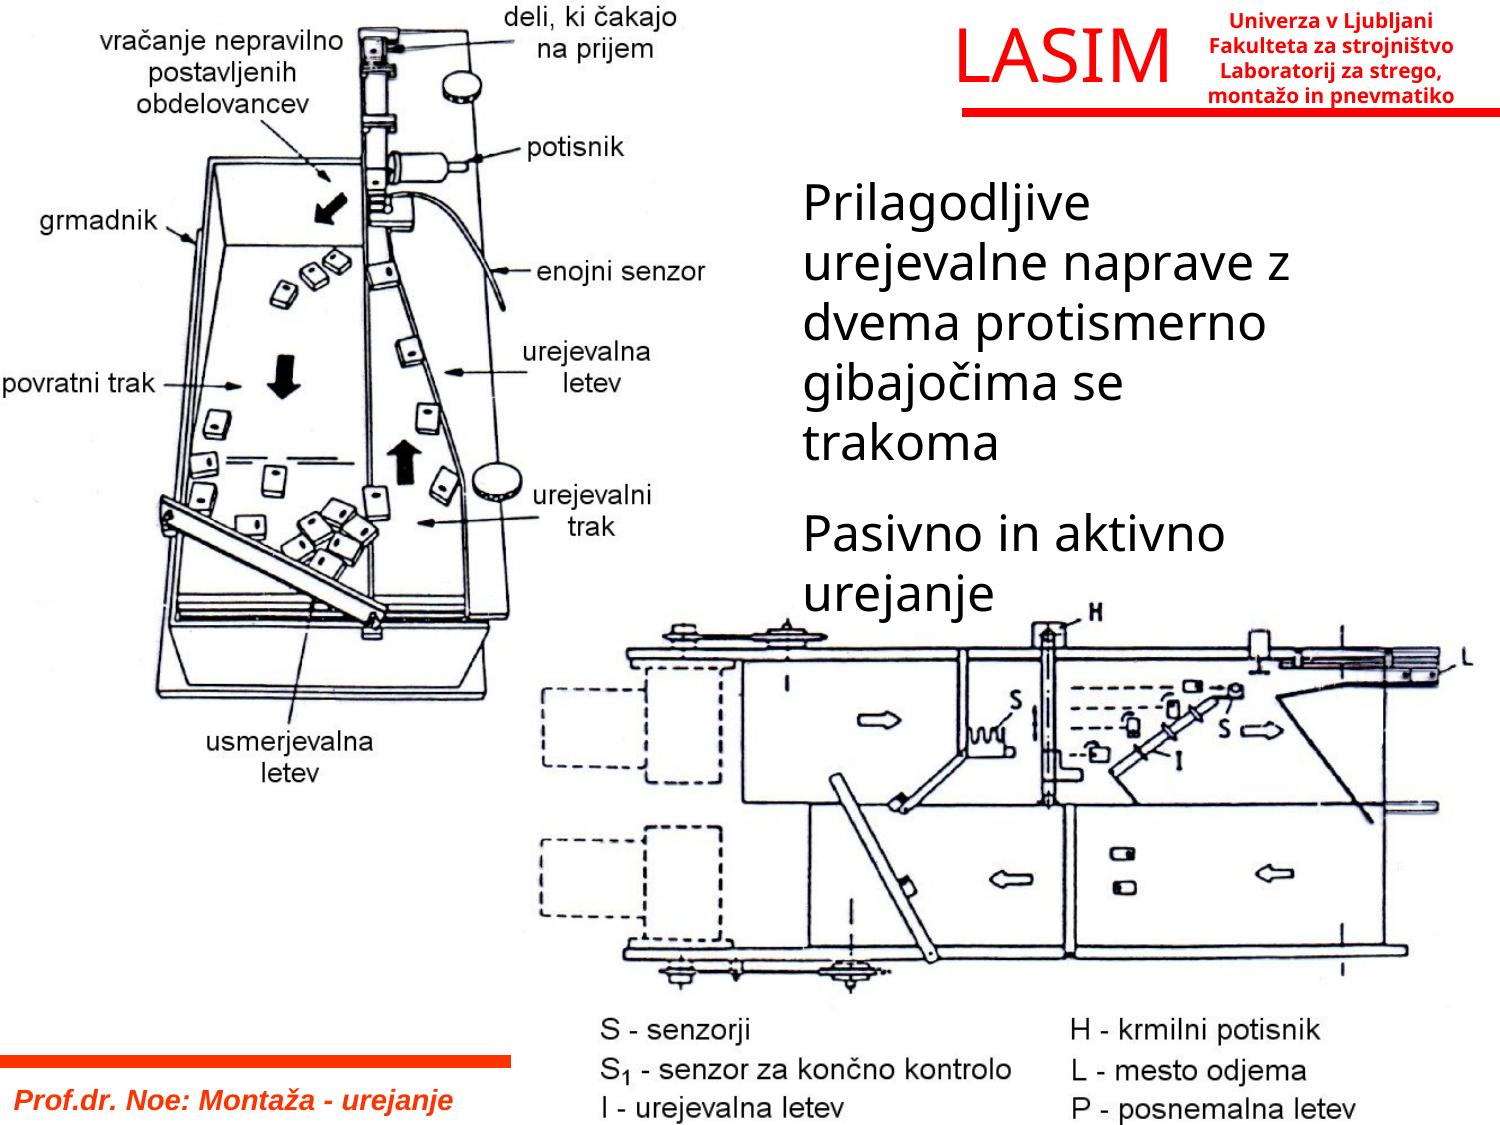

Prilagodljive urejevalne naprave z dvema protismerno gibajočima se trakoma
Pasivno in aktivno urejanje
Tračni urejevalniki, a – s pasivnim in
b – z aktivnim urejanjem
a
b